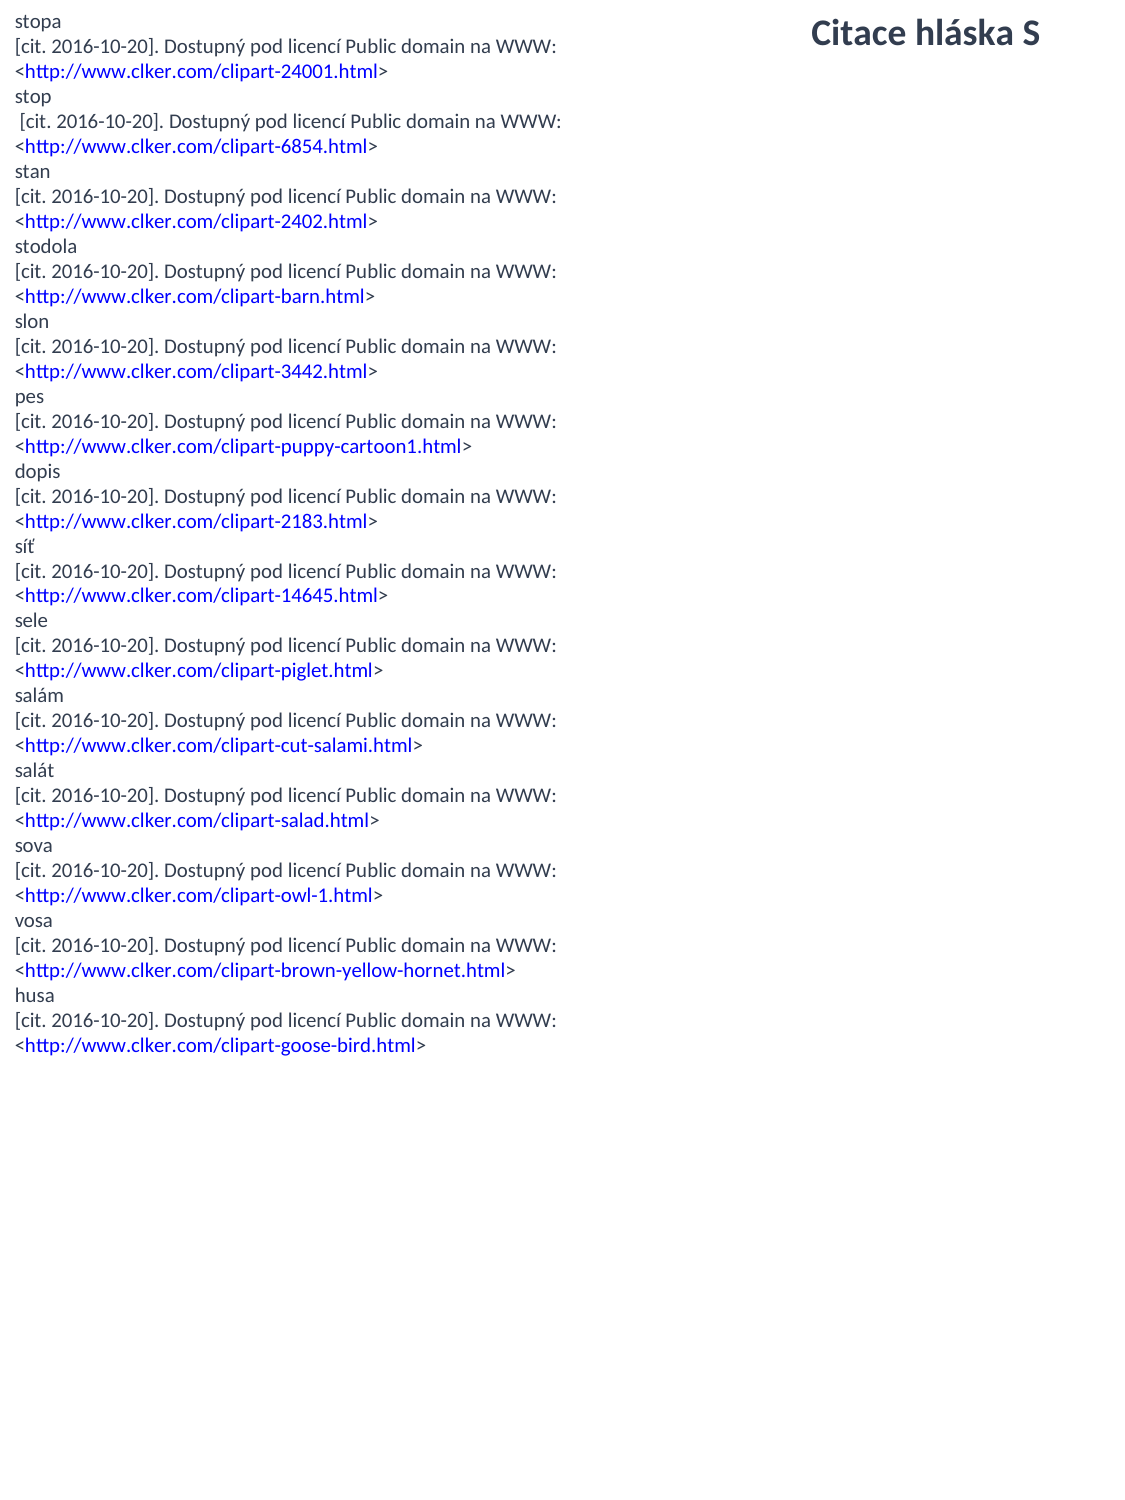

stopa
[cit. 2016-10-20]. Dostupný pod licencí Public domain na WWW:
<http://www.clker.com/clipart-24001.html>
stop
 [cit. 2016-10-20]. Dostupný pod licencí Public domain na WWW:
<http://www.clker.com/clipart-6854.html>
stan
[cit. 2016-10-20]. Dostupný pod licencí Public domain na WWW:
<http://www.clker.com/clipart-2402.html>
stodola
[cit. 2016-10-20]. Dostupný pod licencí Public domain na WWW:
<http://www.clker.com/clipart-barn.html>
slon
[cit. 2016-10-20]. Dostupný pod licencí Public domain na WWW:
<http://www.clker.com/clipart-3442.html>
pes
[cit. 2016-10-20]. Dostupný pod licencí Public domain na WWW:
<http://www.clker.com/clipart-puppy-cartoon1.html>
dopis
[cit. 2016-10-20]. Dostupný pod licencí Public domain na WWW:
<http://www.clker.com/clipart-2183.html>
síť
[cit. 2016-10-20]. Dostupný pod licencí Public domain na WWW:
<http://www.clker.com/clipart-14645.html>
sele
[cit. 2016-10-20]. Dostupný pod licencí Public domain na WWW:
<http://www.clker.com/clipart-piglet.html>
salám
[cit. 2016-10-20]. Dostupný pod licencí Public domain na WWW:
<http://www.clker.com/clipart-cut-salami.html>
salát
[cit. 2016-10-20]. Dostupný pod licencí Public domain na WWW:
<http://www.clker.com/clipart-salad.html>
sova
[cit. 2016-10-20]. Dostupný pod licencí Public domain na WWW:
<http://www.clker.com/clipart-owl-1.html>
vosa
[cit. 2016-10-20]. Dostupný pod licencí Public domain na WWW:
<http://www.clker.com/clipart-brown-yellow-hornet.html>
husa
[cit. 2016-10-20]. Dostupný pod licencí Public domain na WWW:
<http://www.clker.com/clipart-goose-bird.html>
Citace hláska S